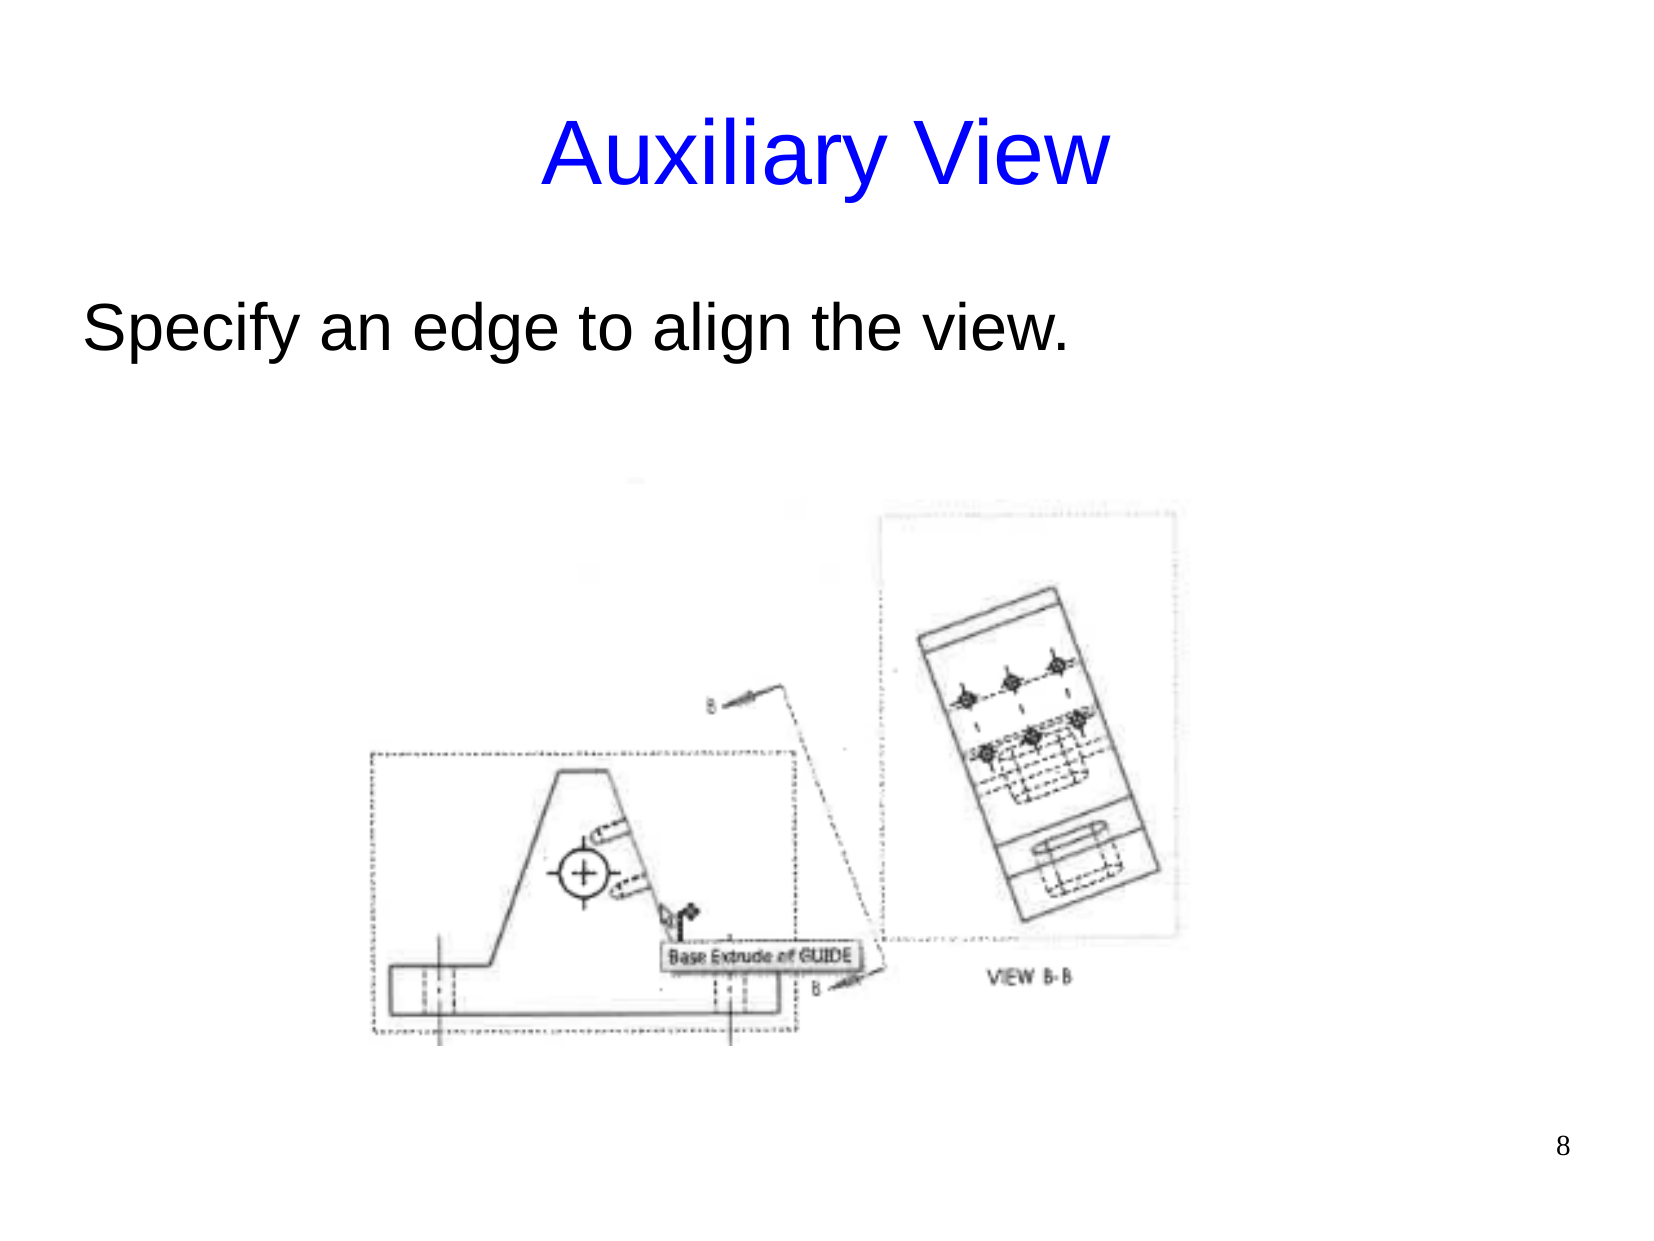

# Auxiliary View
Specify an edge to align the view.
8